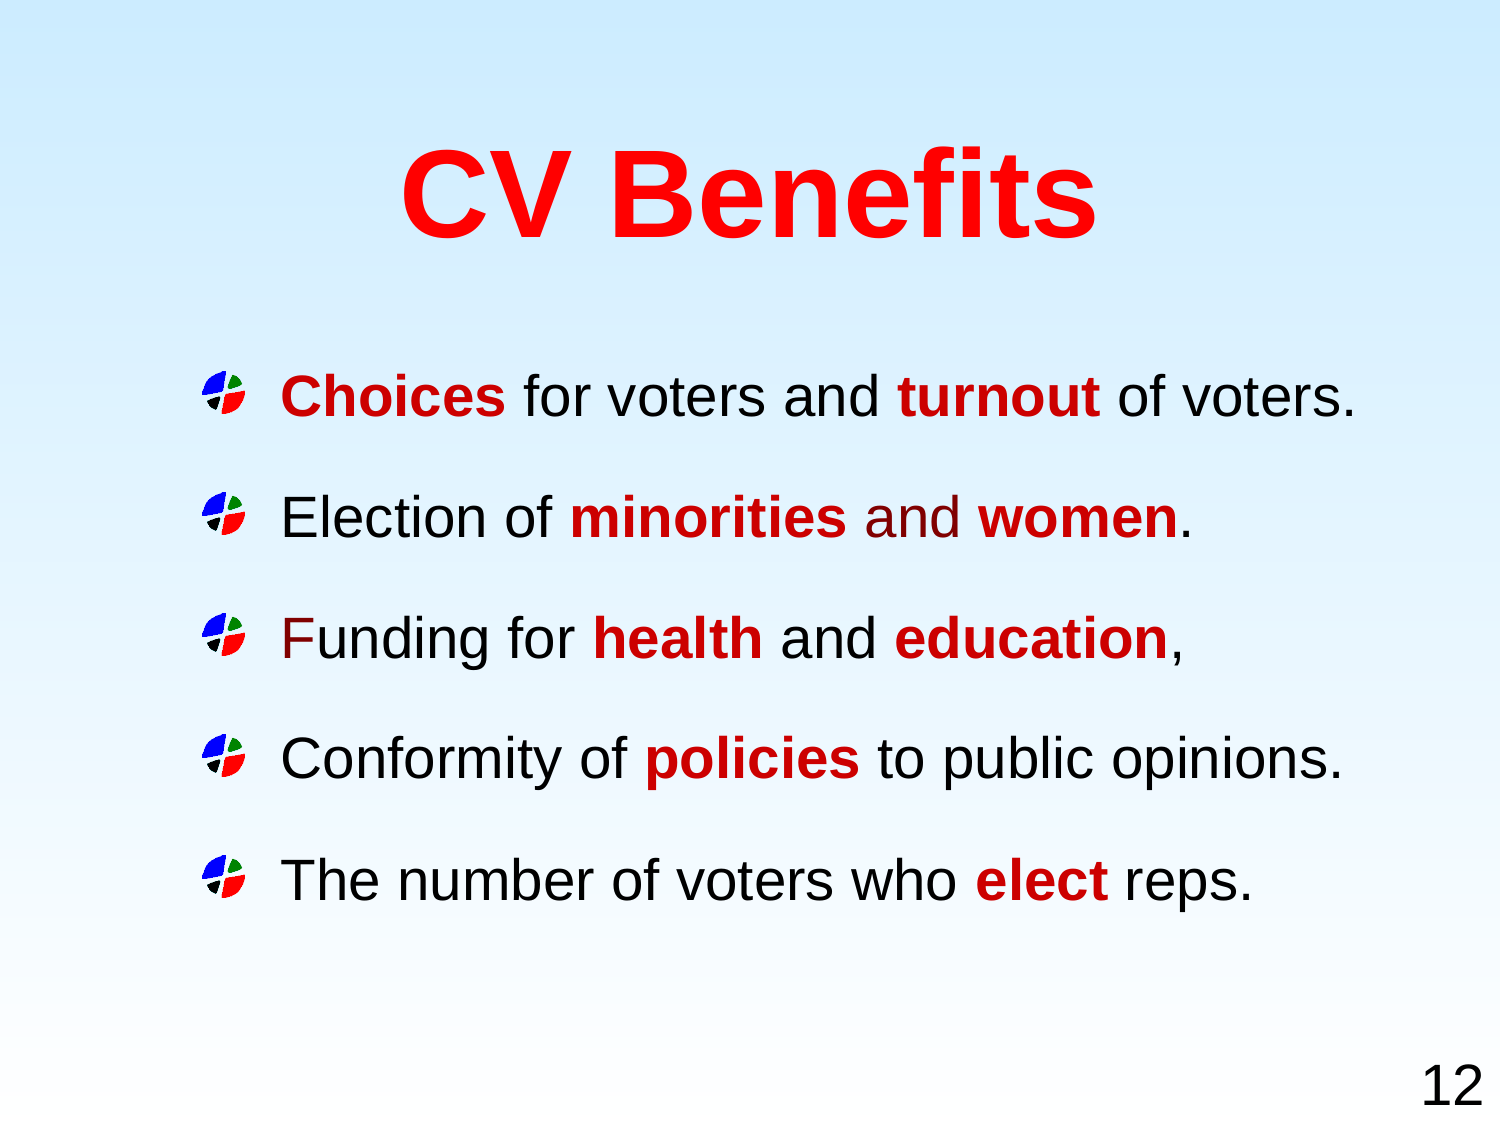

# CV Benefits
 Choices for voters and turnout of voters.
 Election of minorities and women.
 Funding for health and education,
 Conformity of policies to public opinions.
 The number of voters who elect reps.